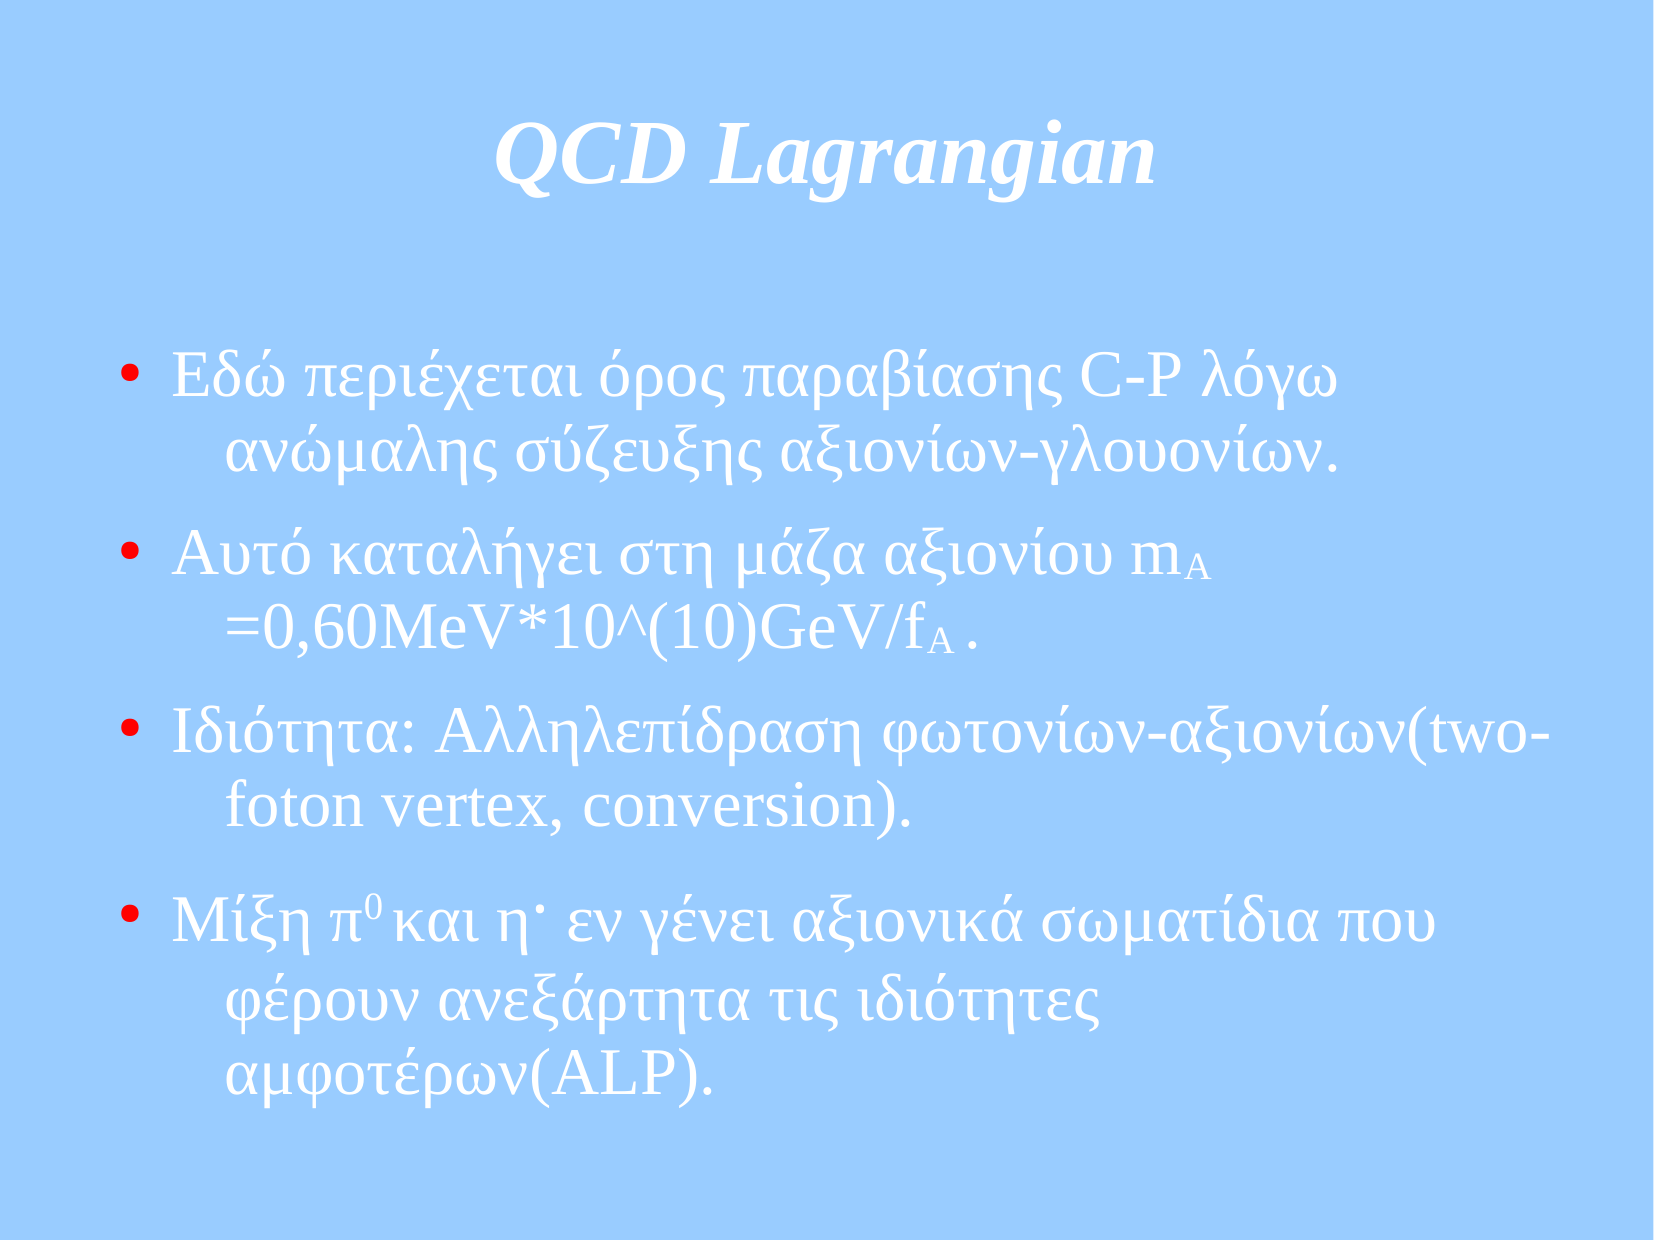

# QCD Lagrangian
Εδώ περιέχεται όρος παραβίασης C-P λόγω ανώμαλης σύζευξης αξιονίων-γλουονίων.
Αυτό καταλήγει στη μάζα αξιονίου mA =0,60MeV*10^(10)GeV/fA .
Ιδιότητα: Αλληλεπίδραση φωτονίων-αξιονίων(two-foton vertex, conversion).
Μίξη π0 και η· εν γένει αξιονικά σωματίδια που φέρουν ανεξάρτητα τις ιδιότητες αμφοτέρων(ALP).